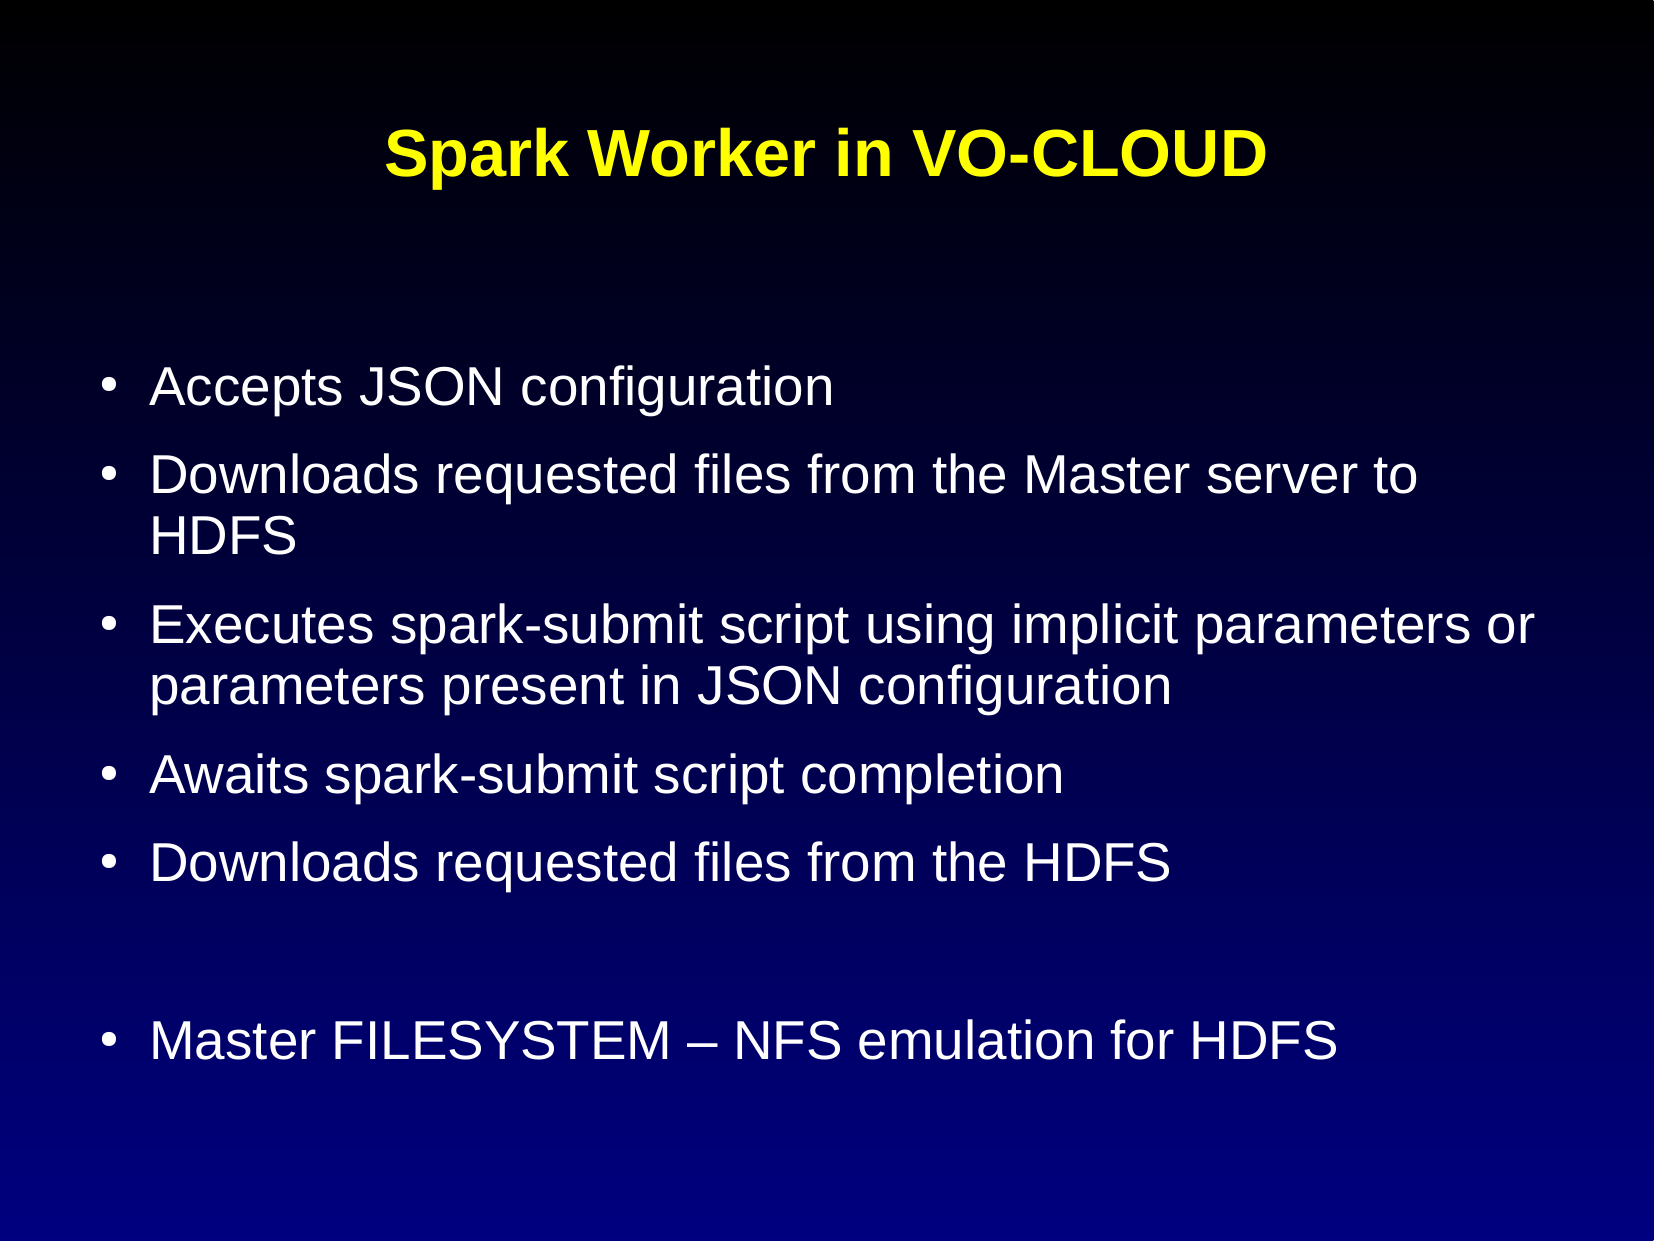

# Spark Worker in VO-CLOUD
Accepts JSON configuration
Downloads requested files from the Master server to HDFS
Executes spark-submit script using implicit parameters or parameters present in JSON configuration
Awaits spark-submit script completion
Downloads requested files from the HDFS
Master FILESYSTEM – NFS emulation for HDFS